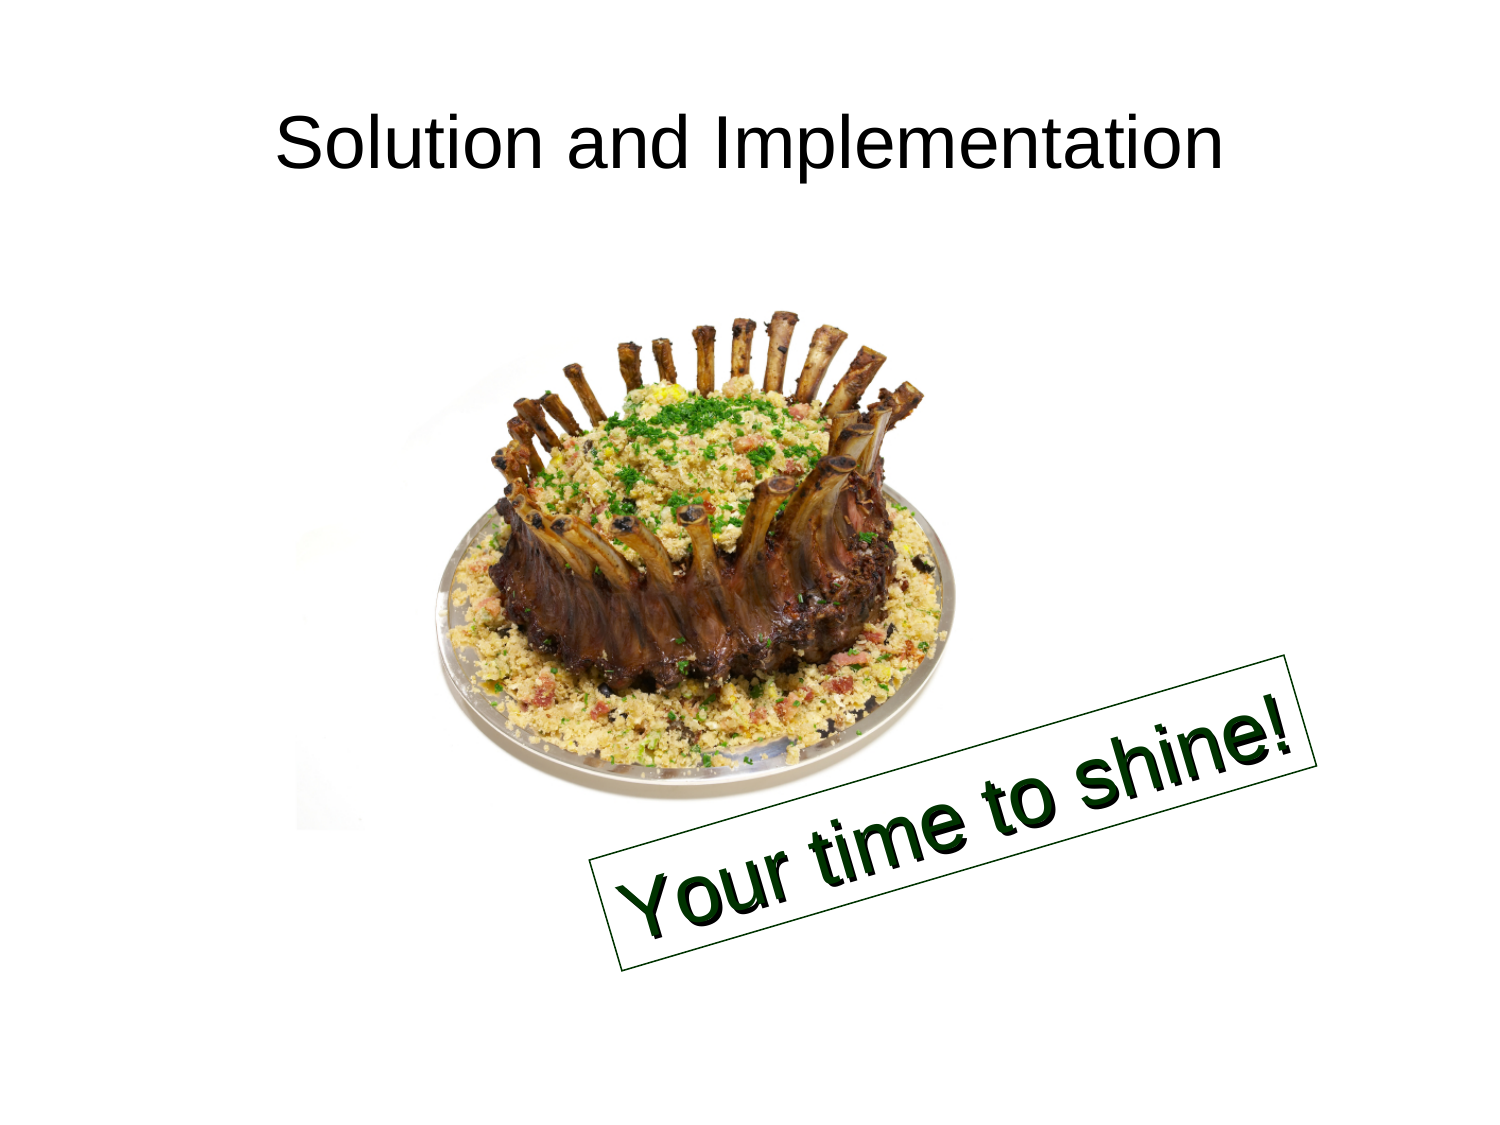

# Solution and Implementation
Your time to shine!